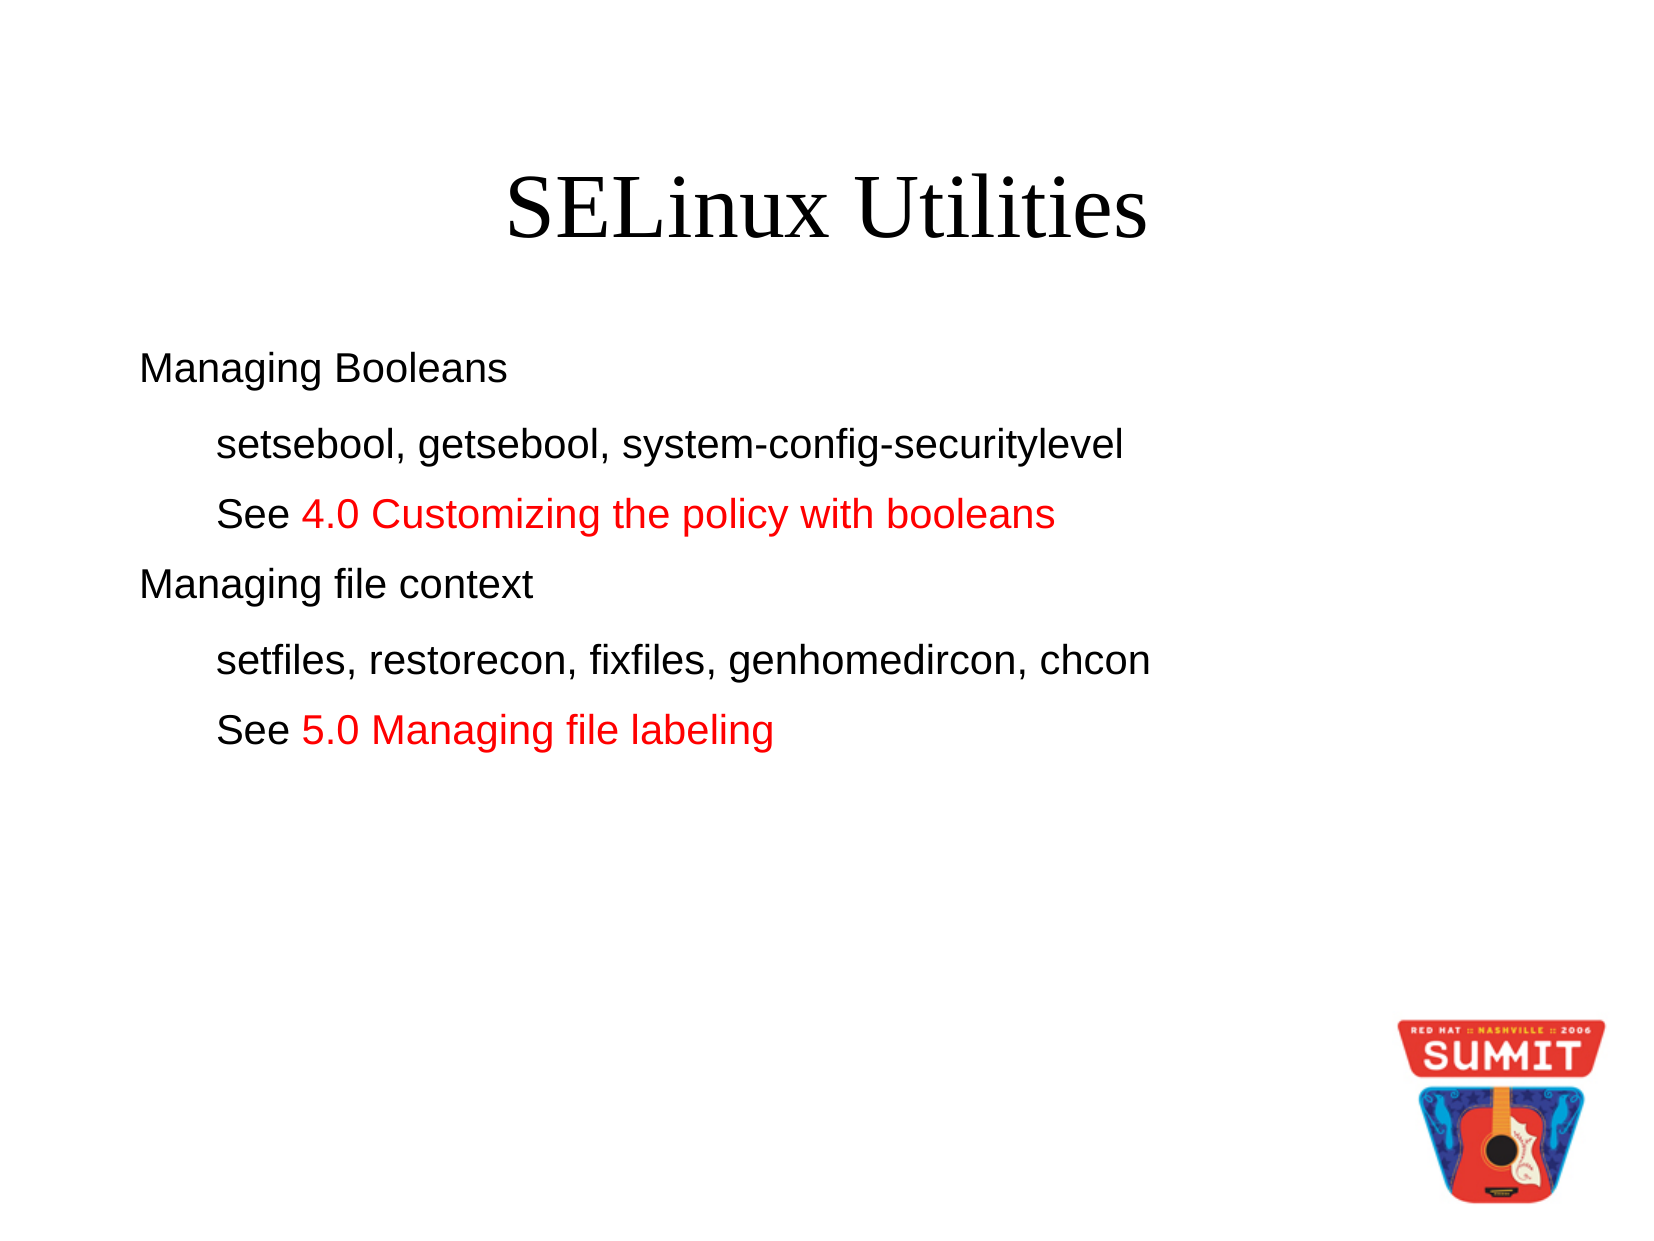

# SELinux Utilities
Managing Booleans
setsebool, getsebool, system-config-securitylevel
See 4.0 Customizing the policy with booleans
Managing file context
setfiles, restorecon, fixfiles, genhomedircon, chcon
See 5.0 Managing file labeling